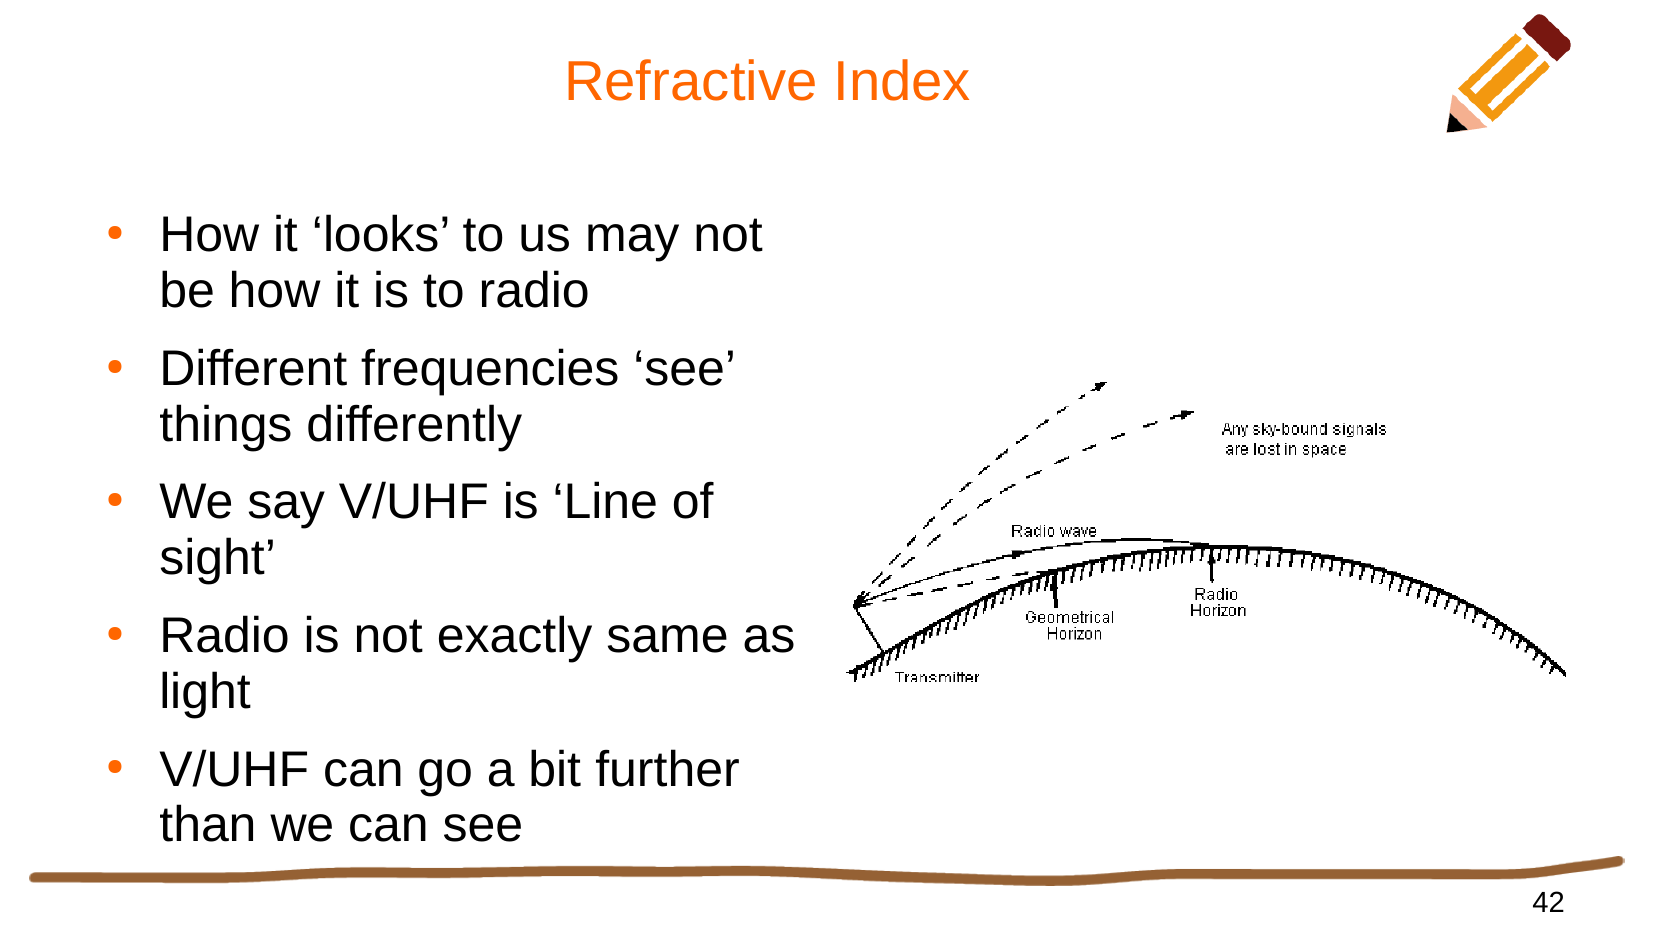

# Refractive Index
How it ‘looks’ to us may not be how it is to radio
Different frequencies ‘see’ things differently
We say V/UHF is ‘Line of sight’
Radio is not exactly same as light
V/UHF can go a bit further than we can see
42